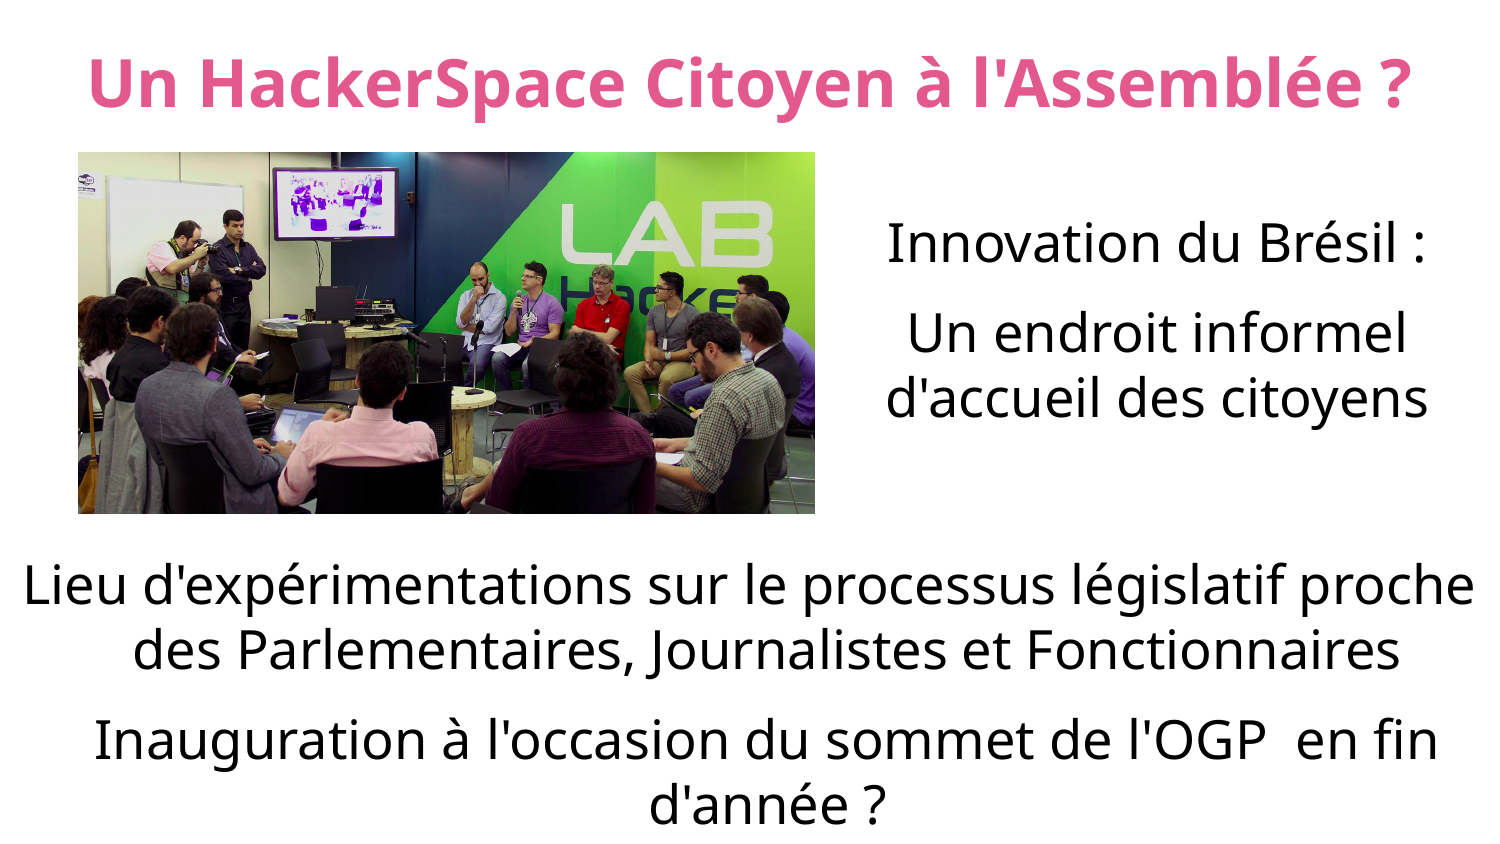

Un HackerSpace Citoyen à l'Assemblée ?
Innovation du Brésil :
Un endroit informel d'accueil des citoyens
Lieu d'expérimentations sur le processus législatif proche
des Parlementaires, Journalistes et Fonctionnaires
Inauguration à l'occasion du sommet de l'OGP en fin d'année ?